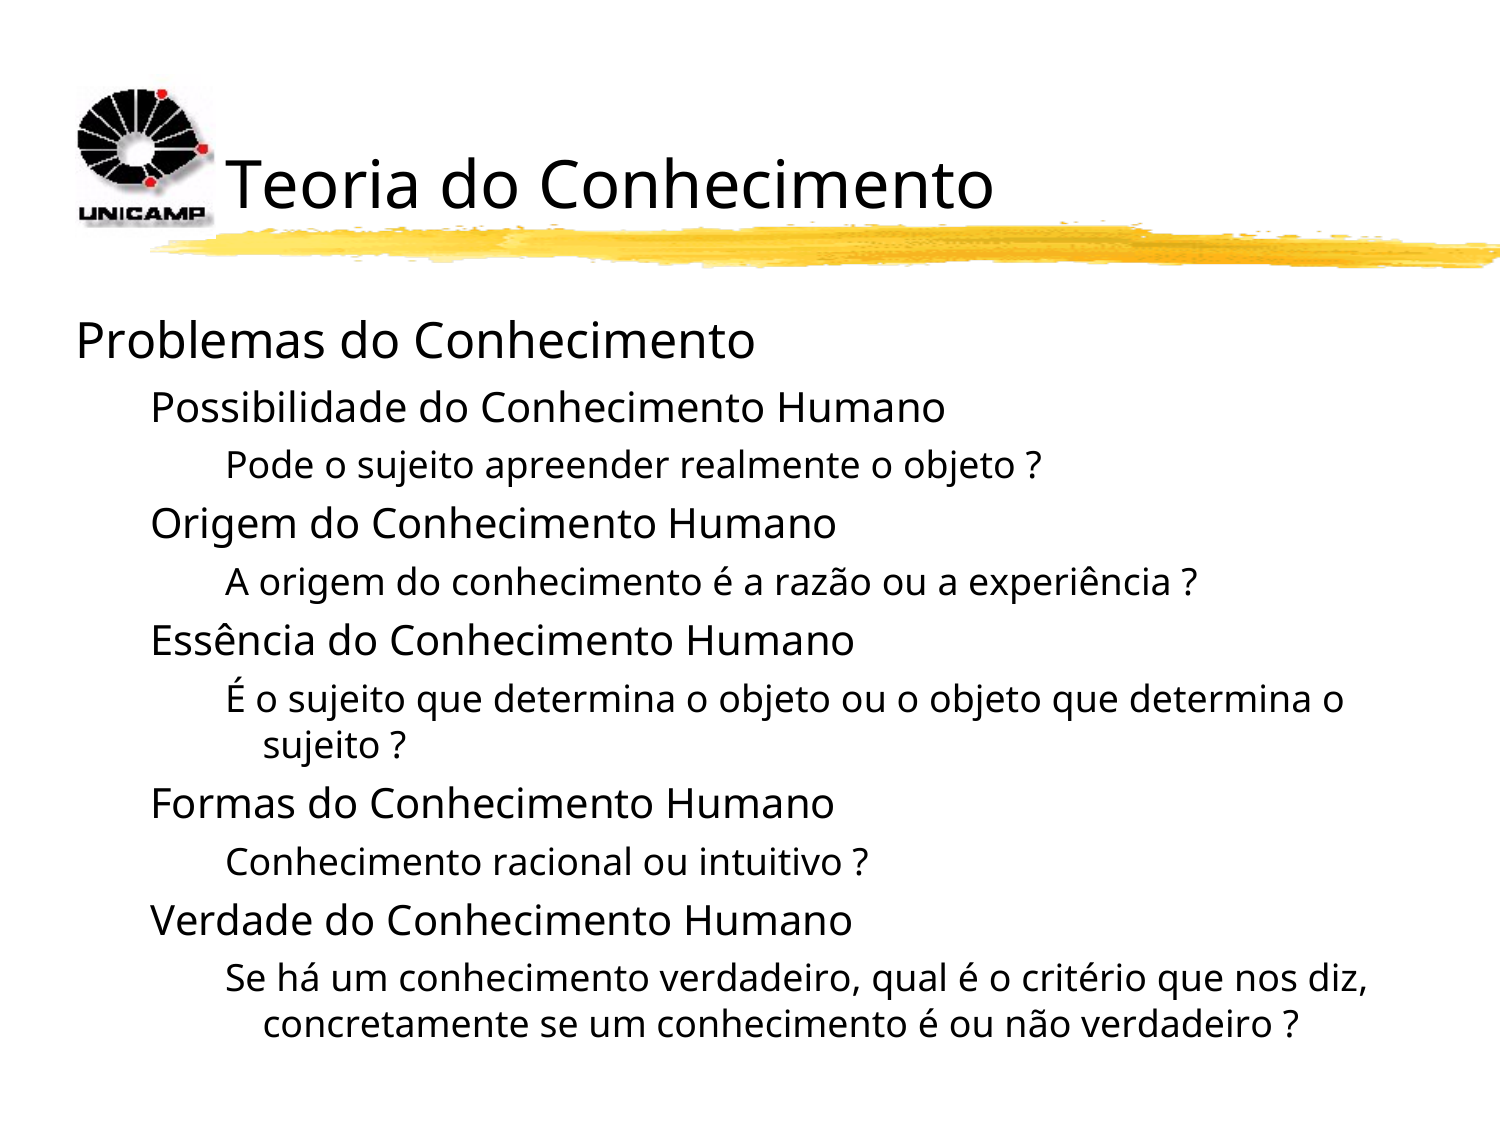

# Teoria do Conhecimento
Problemas do Conhecimento
Possibilidade do Conhecimento Humano
Pode o sujeito apreender realmente o objeto ?
Origem do Conhecimento Humano
A origem do conhecimento é a razão ou a experiência ?
Essência do Conhecimento Humano
É o sujeito que determina o objeto ou o objeto que determina o sujeito ?
Formas do Conhecimento Humano
Conhecimento racional ou intuitivo ?
Verdade do Conhecimento Humano
Se há um conhecimento verdadeiro, qual é o critério que nos diz, concretamente se um conhecimento é ou não verdadeiro ?